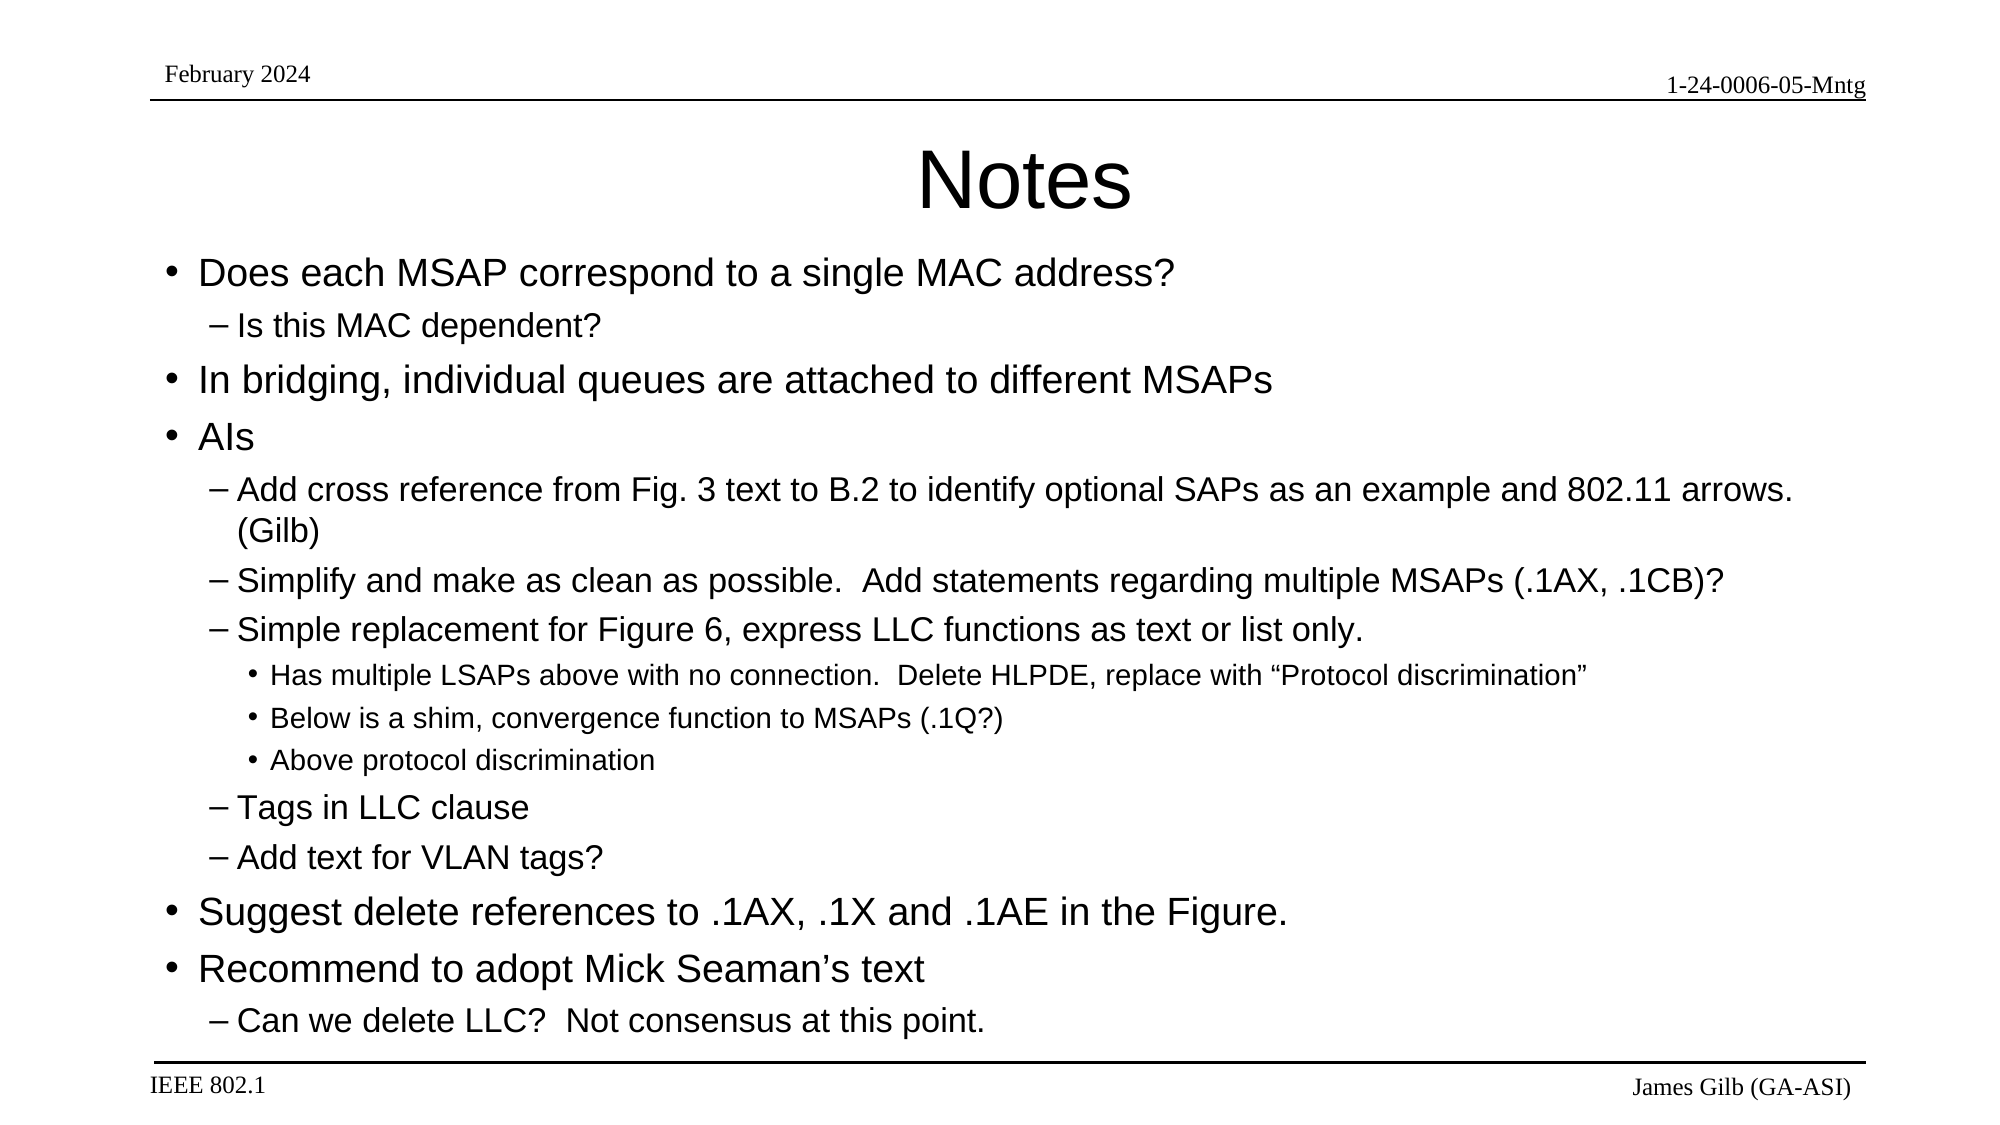

# Notes
Does each MSAP correspond to a single MAC address?
Is this MAC dependent?
In bridging, individual queues are attached to different MSAPs
AIs
Add cross reference from Fig. 3 text to B.2 to identify optional SAPs as an example and 802.11 arrows. (Gilb)
Simplify and make as clean as possible. Add statements regarding multiple MSAPs (.1AX, .1CB)?
Simple replacement for Figure 6, express LLC functions as text or list only.
Has multiple LSAPs above with no connection. Delete HLPDE, replace with “Protocol discrimination”
Below is a shim, convergence function to MSAPs (.1Q?)
Above protocol discrimination
Tags in LLC clause
Add text for VLAN tags?
Suggest delete references to .1AX, .1X and .1AE in the Figure.
Recommend to adopt Mick Seaman’s text
Can we delete LLC? Not consensus at this point.